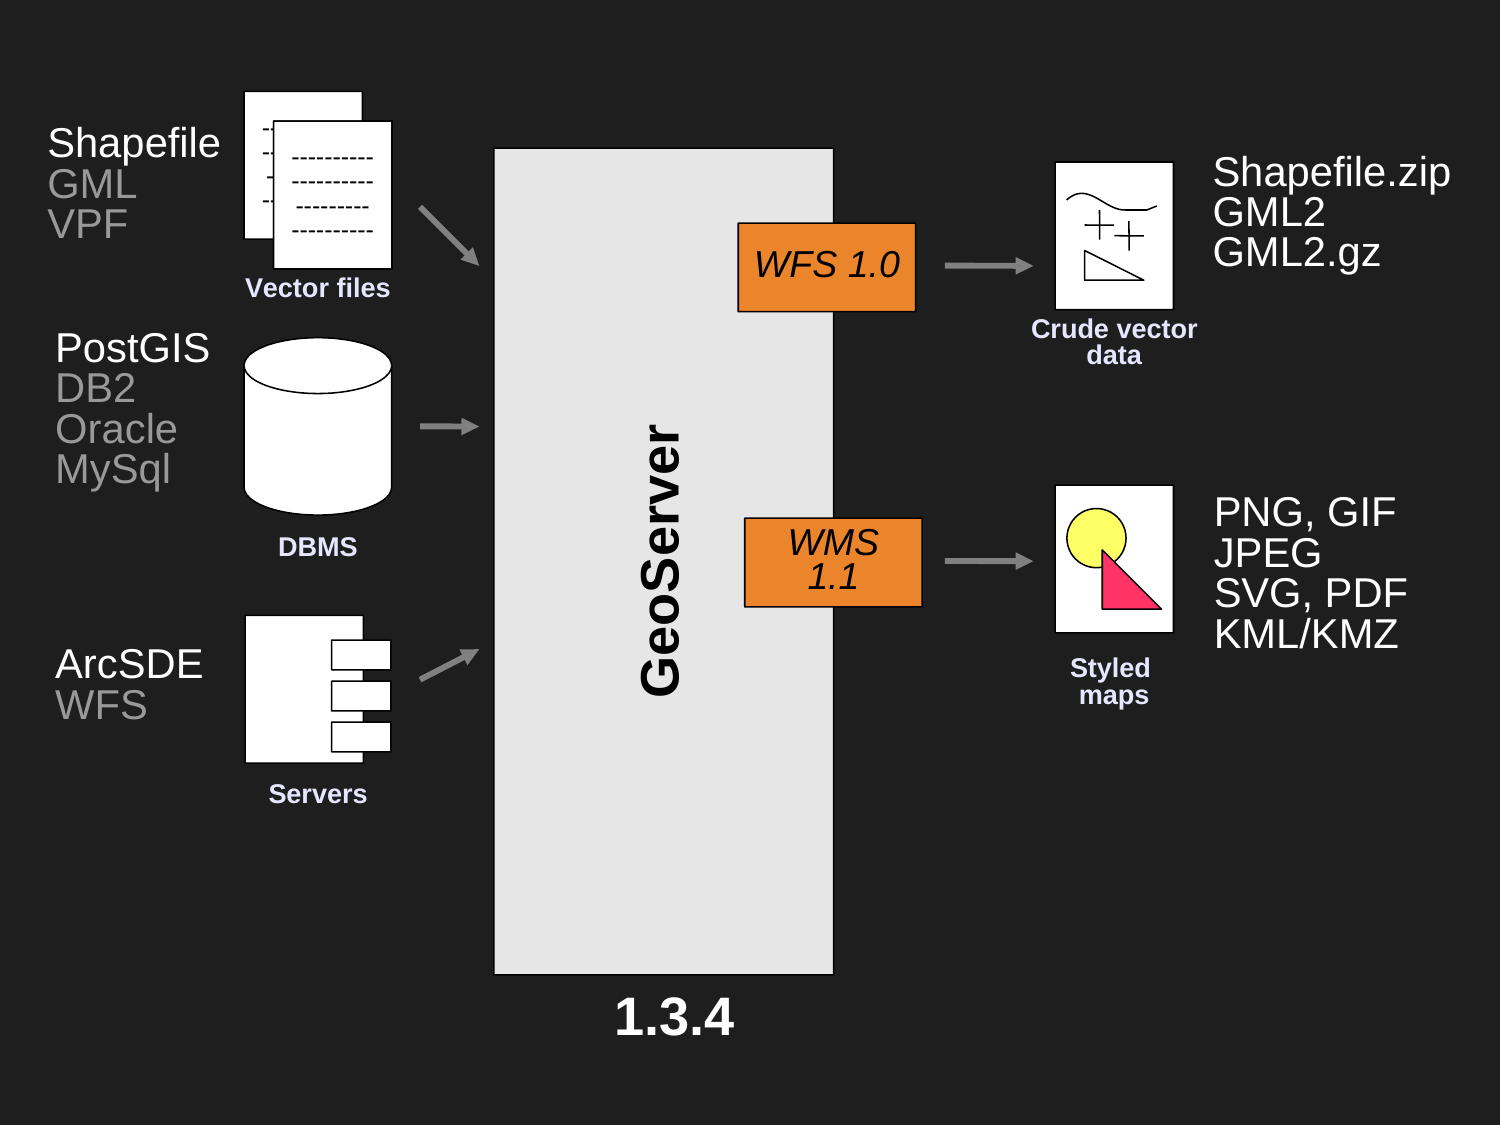

----------
----------
---------
----------
----------
----------
---------
----------
----------
----------
---------
----------
Shapefile
GML
VPF
Shapefile.zip
GML2
GML2.gz
WFS 1.0
Vector files
Crude vector
data
PostGIS
DB2
Oracle
MySql
GeoServer
PNG, GIF
JPEG
SVG, PDF
KML/KMZ
WMS 1.1
DBMS
ArcSDE
WFS
Styled
maps
Servers
1.3.4